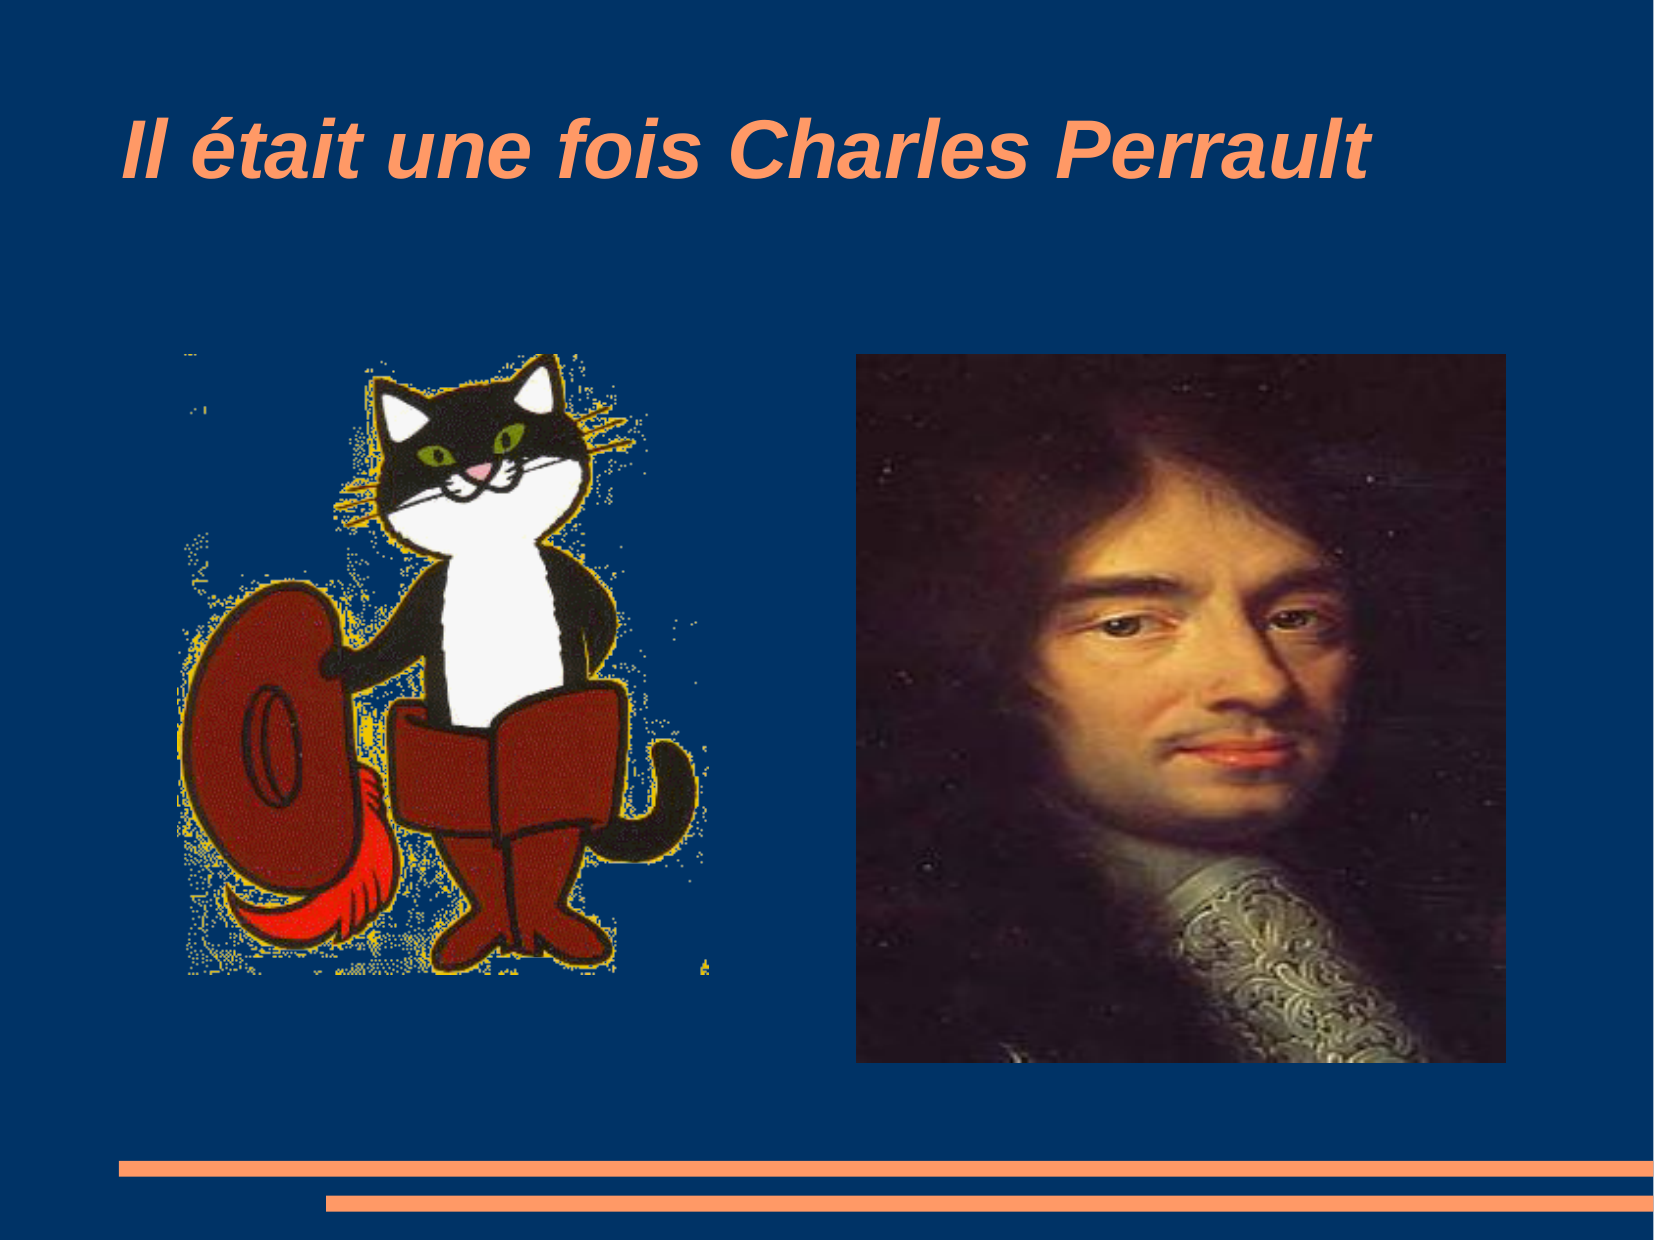

# Il était une fois Charles Perrault